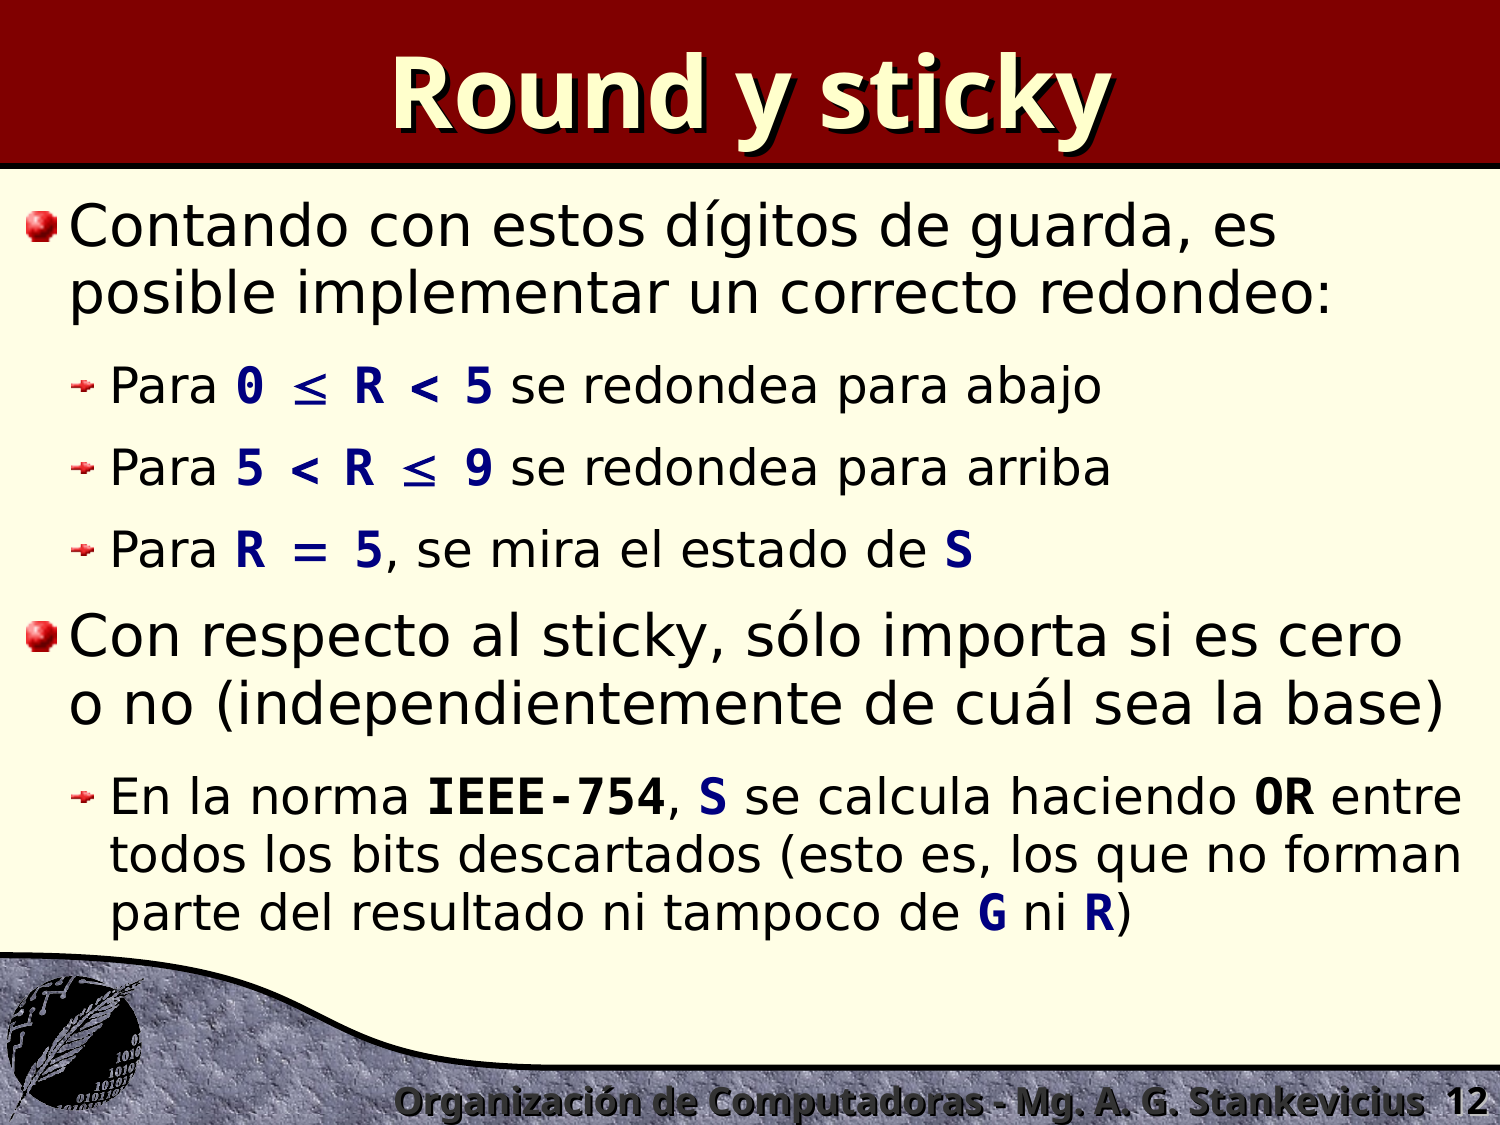

# Round y sticky
Contando con estos dígitos de guarda, es posible implementar un correcto redondeo:
Para 0 ≤ R < 5 se redondea para abajo
Para 5 < R ≤ 9 se redondea para arriba
Para R = 5, se mira el estado de S
Con respecto al sticky, sólo importa si es cero
o no (independientemente de cuál sea la base)
En la norma IEEE-754, S se calcula haciendo OR entre todos los bits descartados (esto es, los que no forman parte del resultado ni tampoco de G ni R)
12